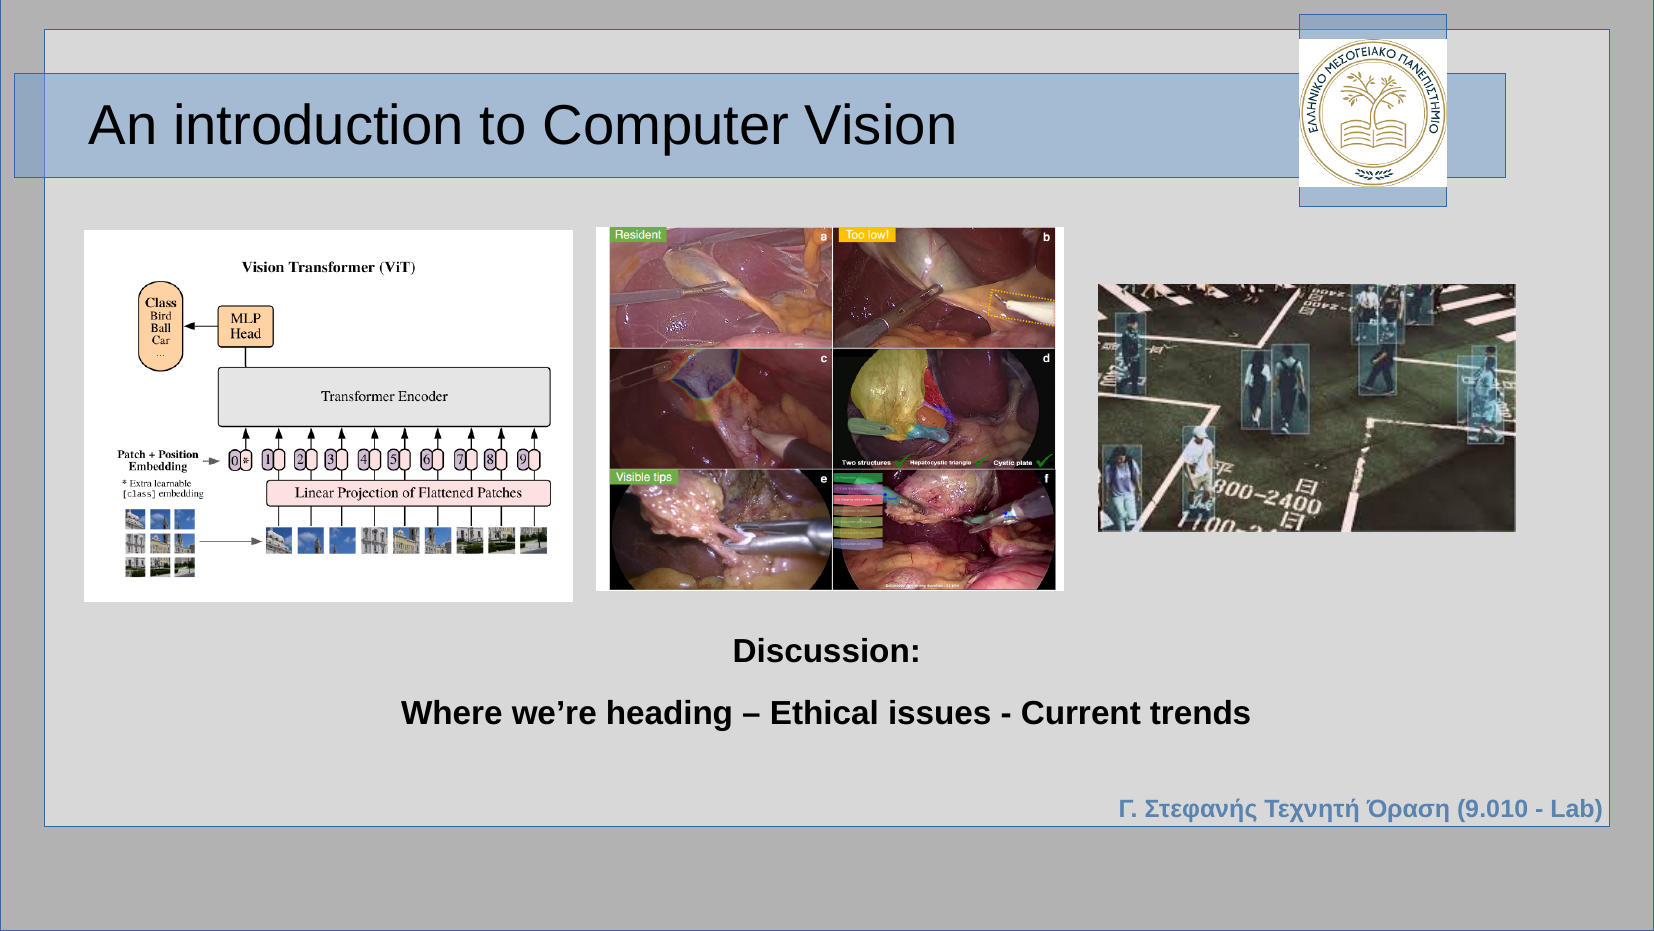

# An introduction to Computer Vision
Discussion:
Where we’re heading – Ethical issues - Current trends
Γ. Στεφανής Τεχνητή Όραση (9.010 - Lab)